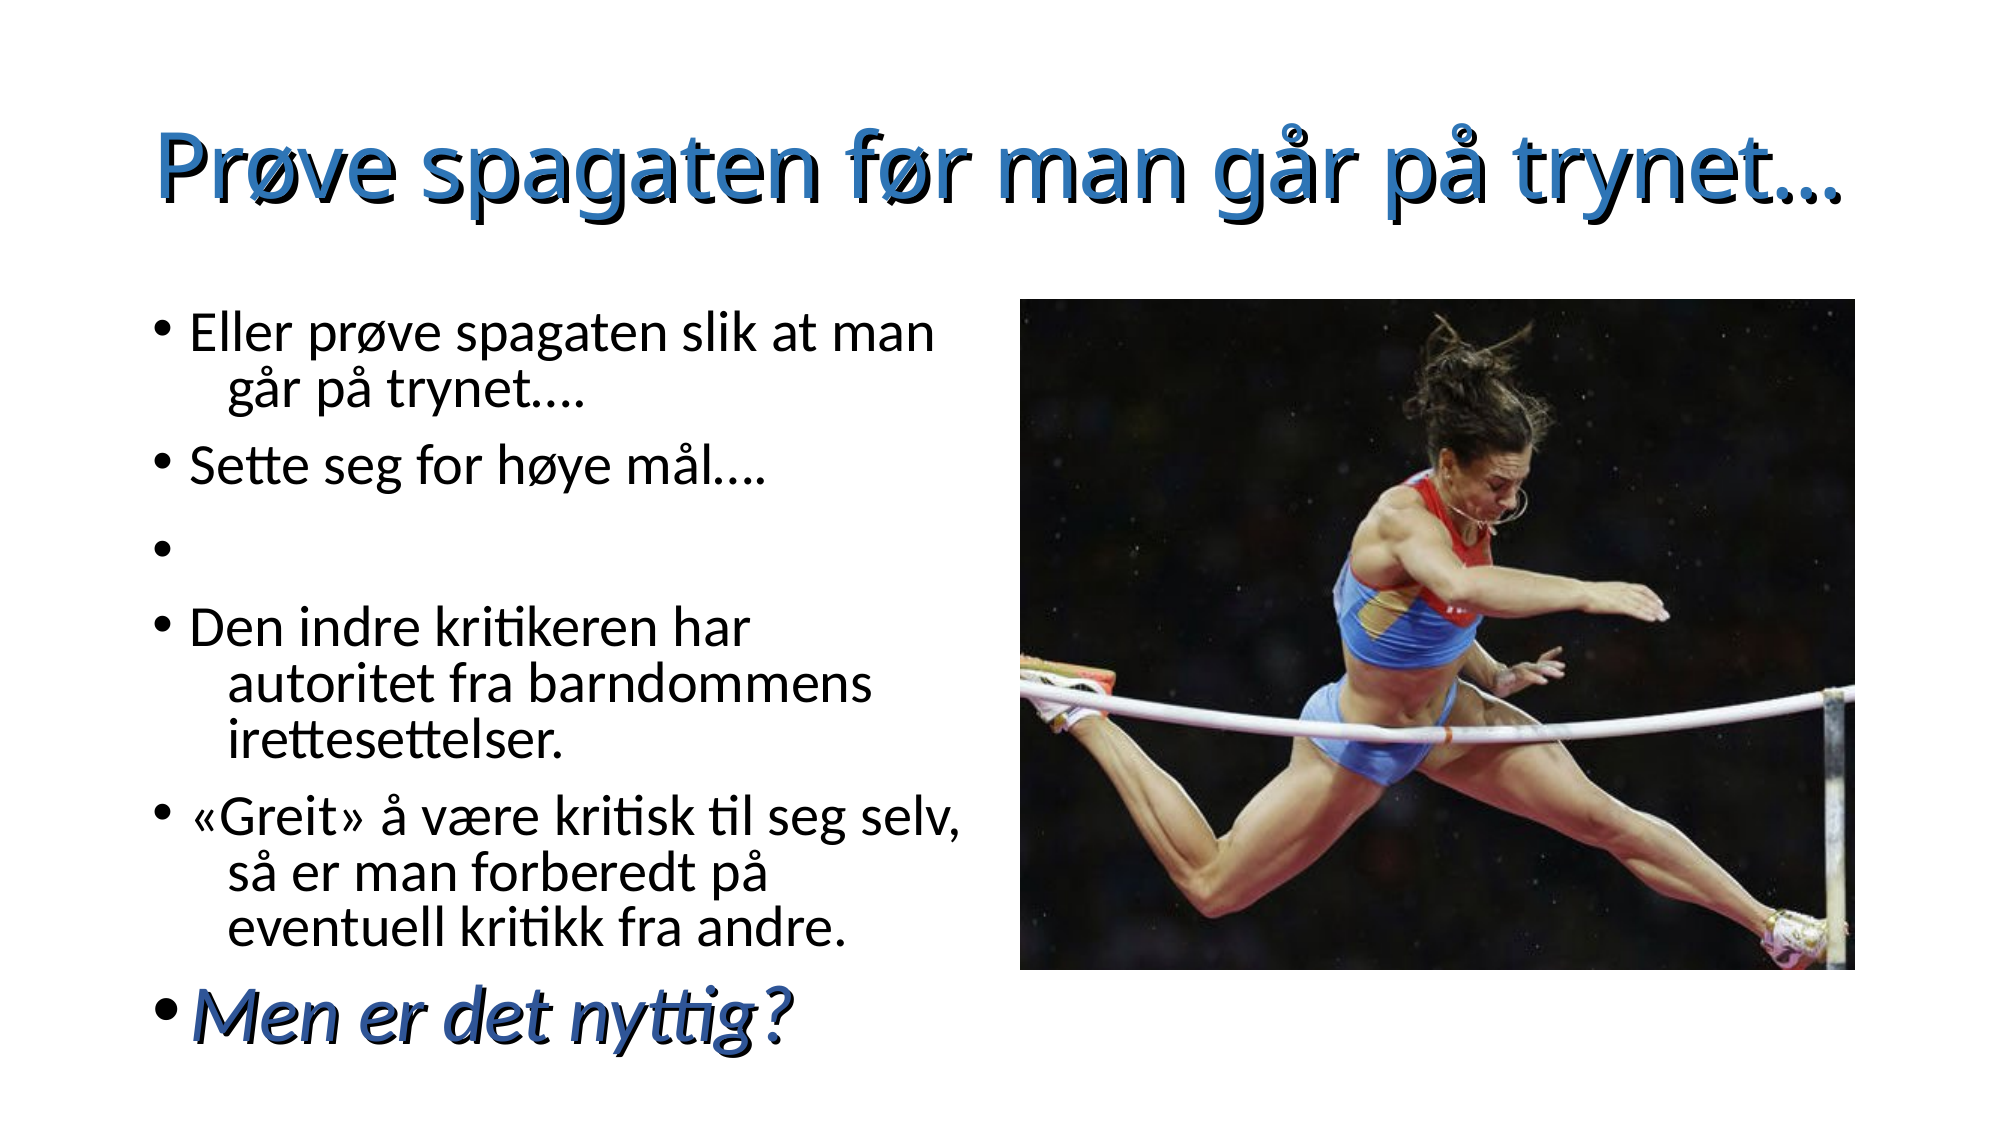

# Prøve spagaten før man går på trynet…
Eller prøve spagaten slik at man går på trynet….
Sette seg for høye mål….
Den indre kritikeren har autoritet fra barndommens irettesettelser.
«Greit» å være kritisk til seg selv, så er man forberedt på eventuell kritikk fra andre.
Men er det nyttig?